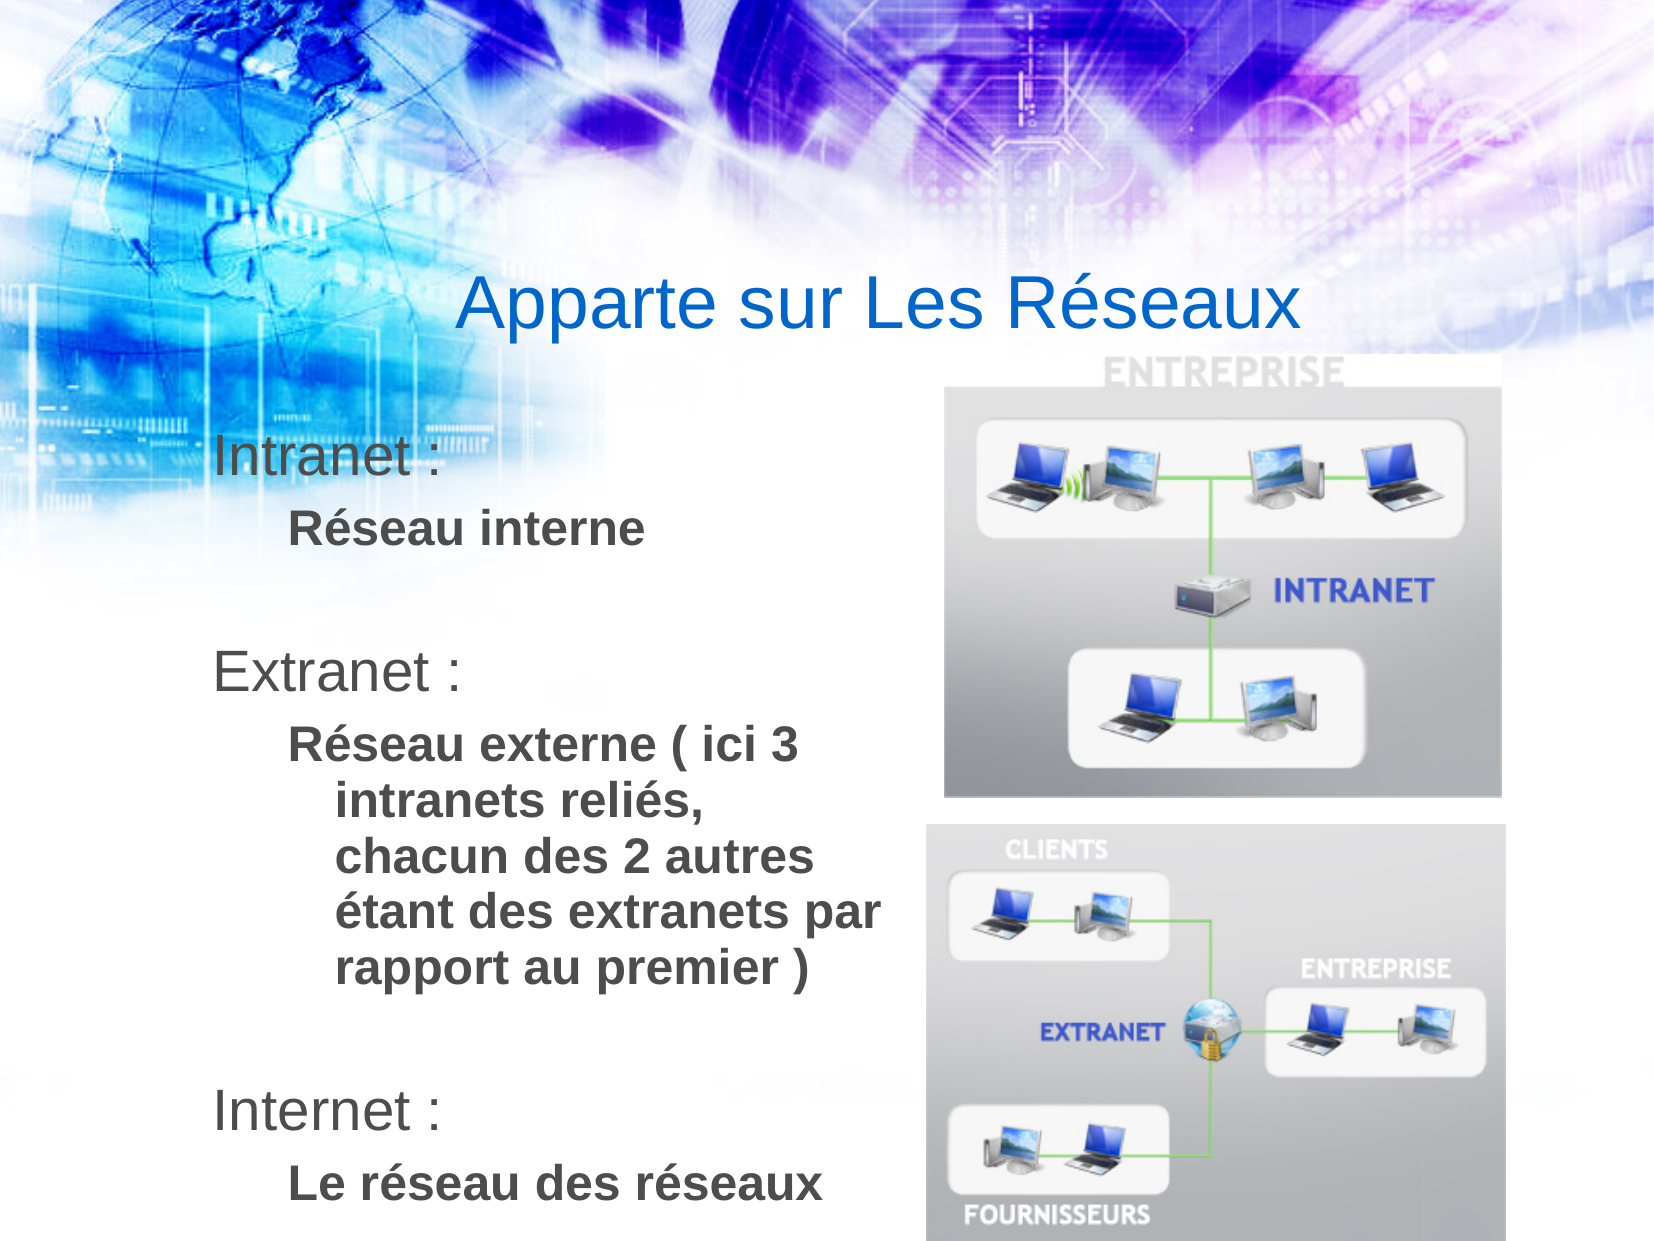

# Apparte sur Les Réseaux
Intranet :
Réseau interne
Extranet :
Réseau externe ( ici 3 intranets reliés, chacun des 2 autres étant des extranets par rapport au premier )
Internet :
Le réseau des réseaux